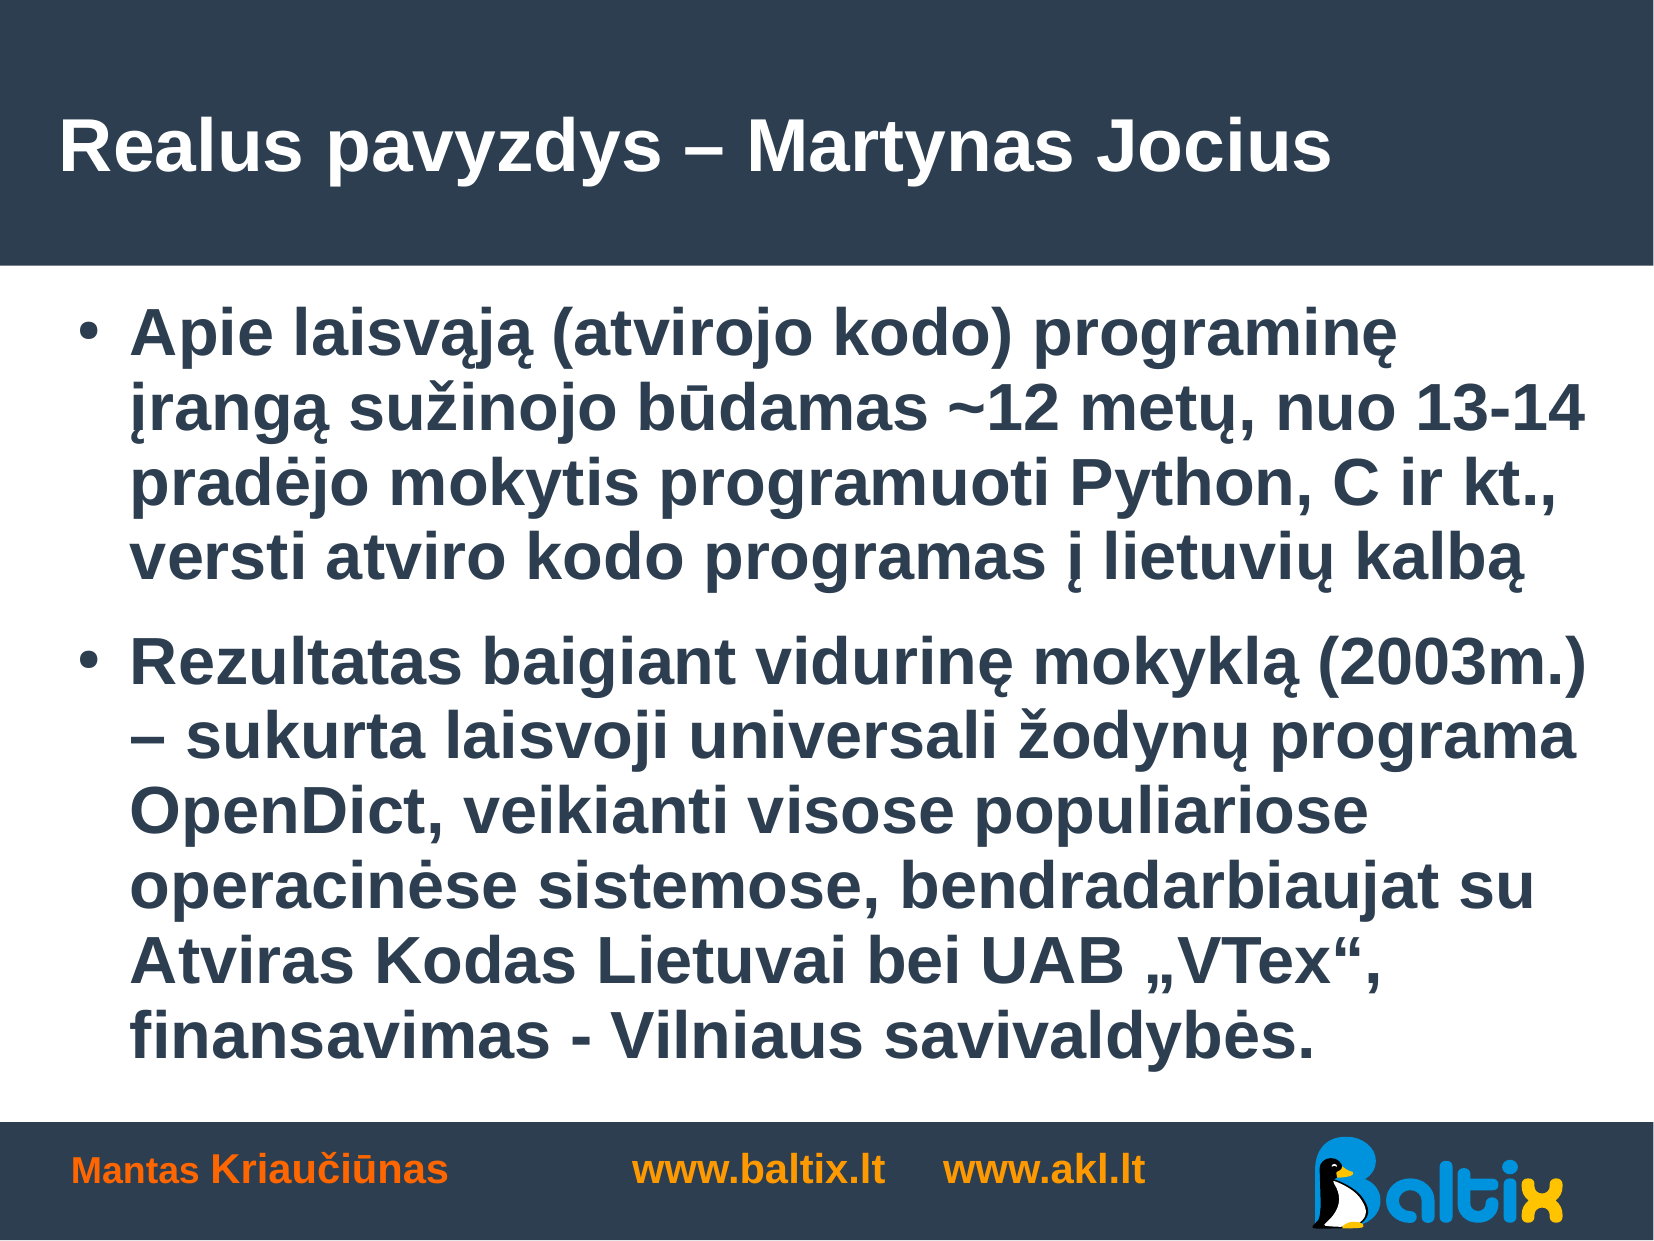

# Realus pavyzdys – Martynas Jocius
Apie laisvąją (atvirojo kodo) programinę įrangą sužinojo būdamas ~12 metų, nuo 13-14 pradėjo mokytis programuoti Python, C ir kt., versti atviro kodo programas į lietuvių kalbą
Rezultatas baigiant vidurinę mokyklą (2003m.) – sukurta laisvoji universali žodynų programa OpenDict, veikianti visose populiariose operacinėse sistemose, bendradarbiaujat su Atviras Kodas Lietuvai bei UAB „VTex“, finansavimas - Vilniaus savivaldybės.